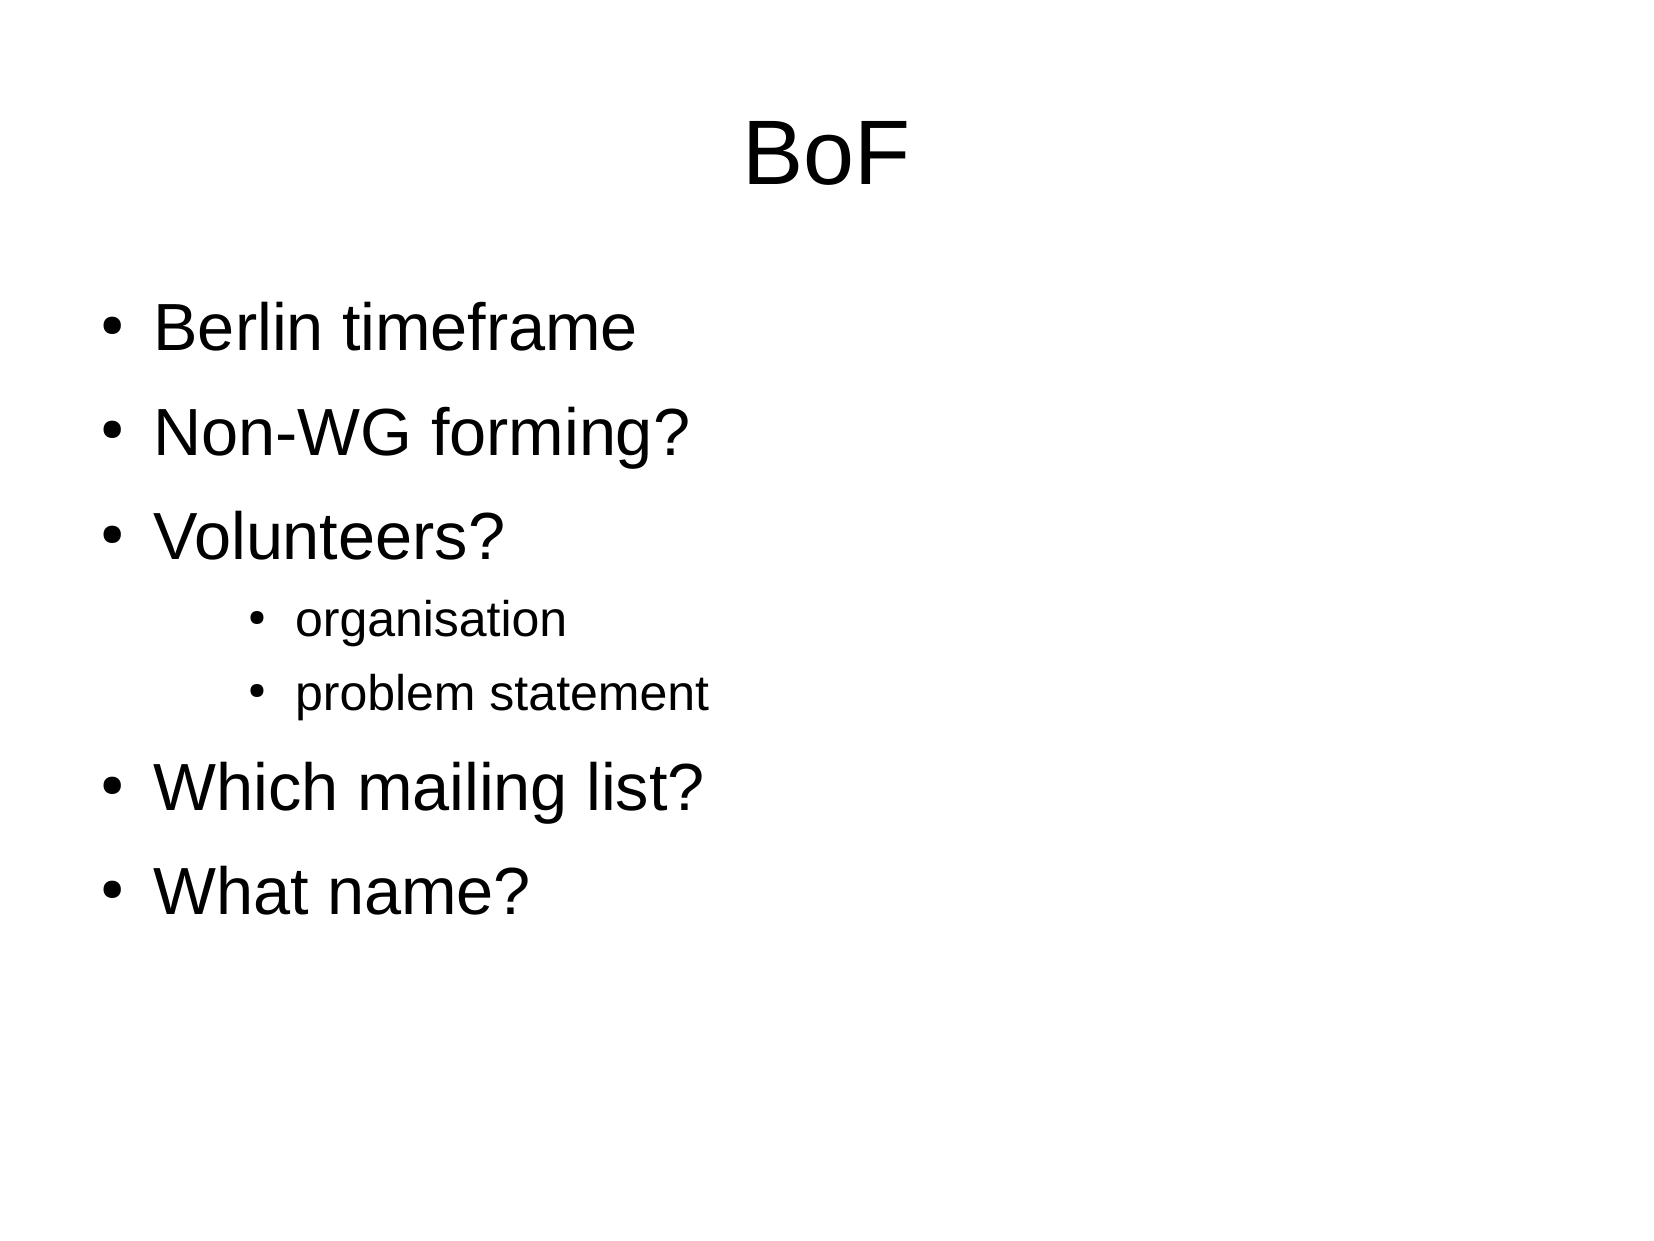

# BoF
Berlin timeframe
Non-WG forming?
Volunteers?
organisation
problem statement
Which mailing list?
What name?